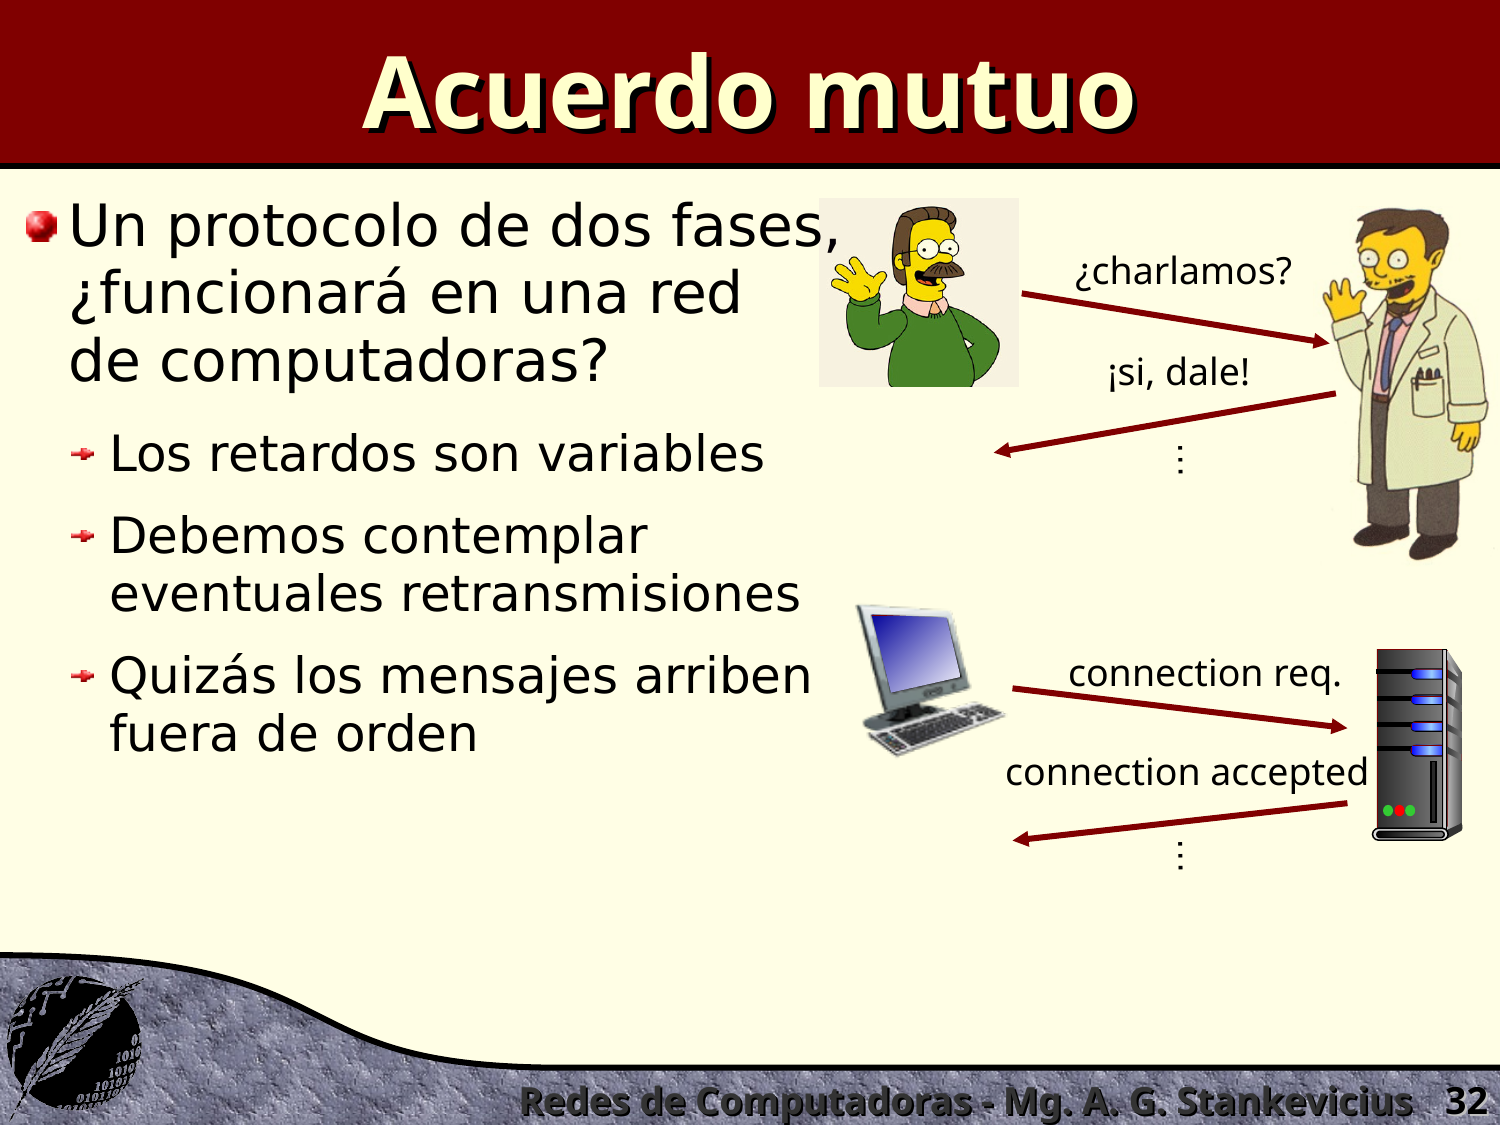

# Acuerdo mutuo
Un protocolo de dos fases,
¿funcionará en una red
de computadoras?
Los retardos son variables
Debemos contemplar
eventuales retransmisiones
Quizás los mensajes arriben
fuera de orden
¿charlamos?
¡si, dale!
…
connection req.
connection accepted
…
32